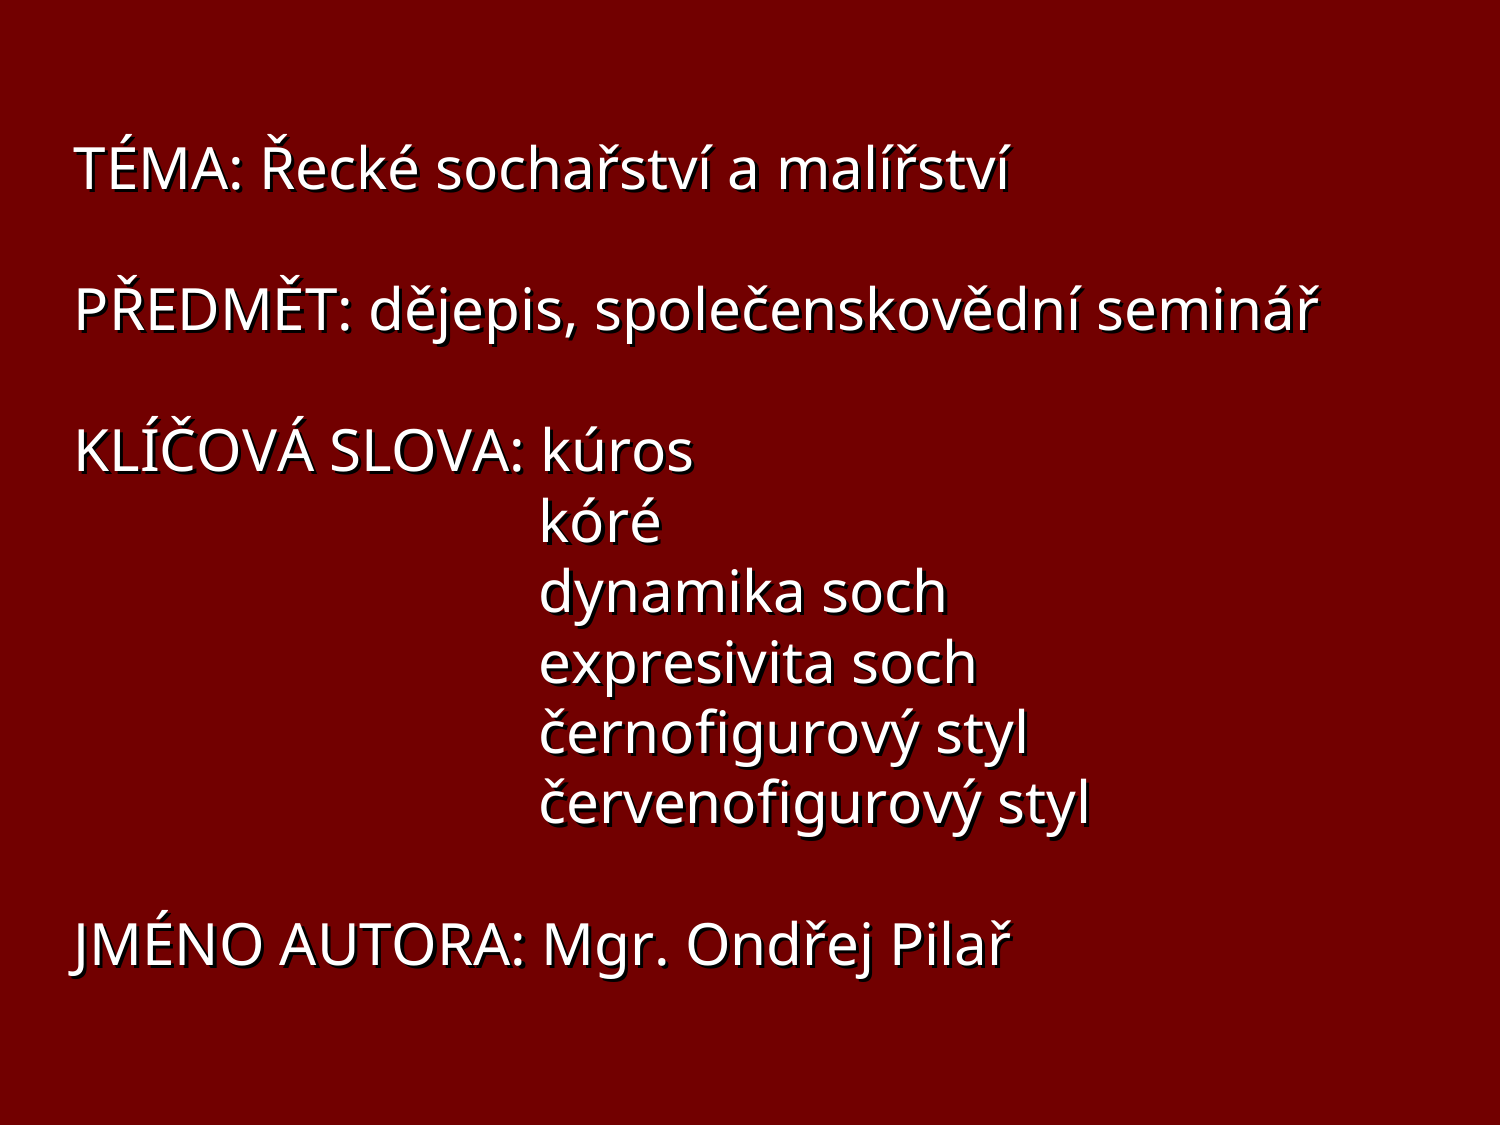

# TÉMA: Řecké sochařství a malířství
PŘEDMĚT: dějepis, společenskovědní seminář
KLÍČOVÁ SLOVA: kúros
				 kóré
				 dynamika soch
				 expresivita soch
				 černofigurový styl
				 červenofigurový styl
JMÉNO AUTORA: Mgr. Ondřej Pilař